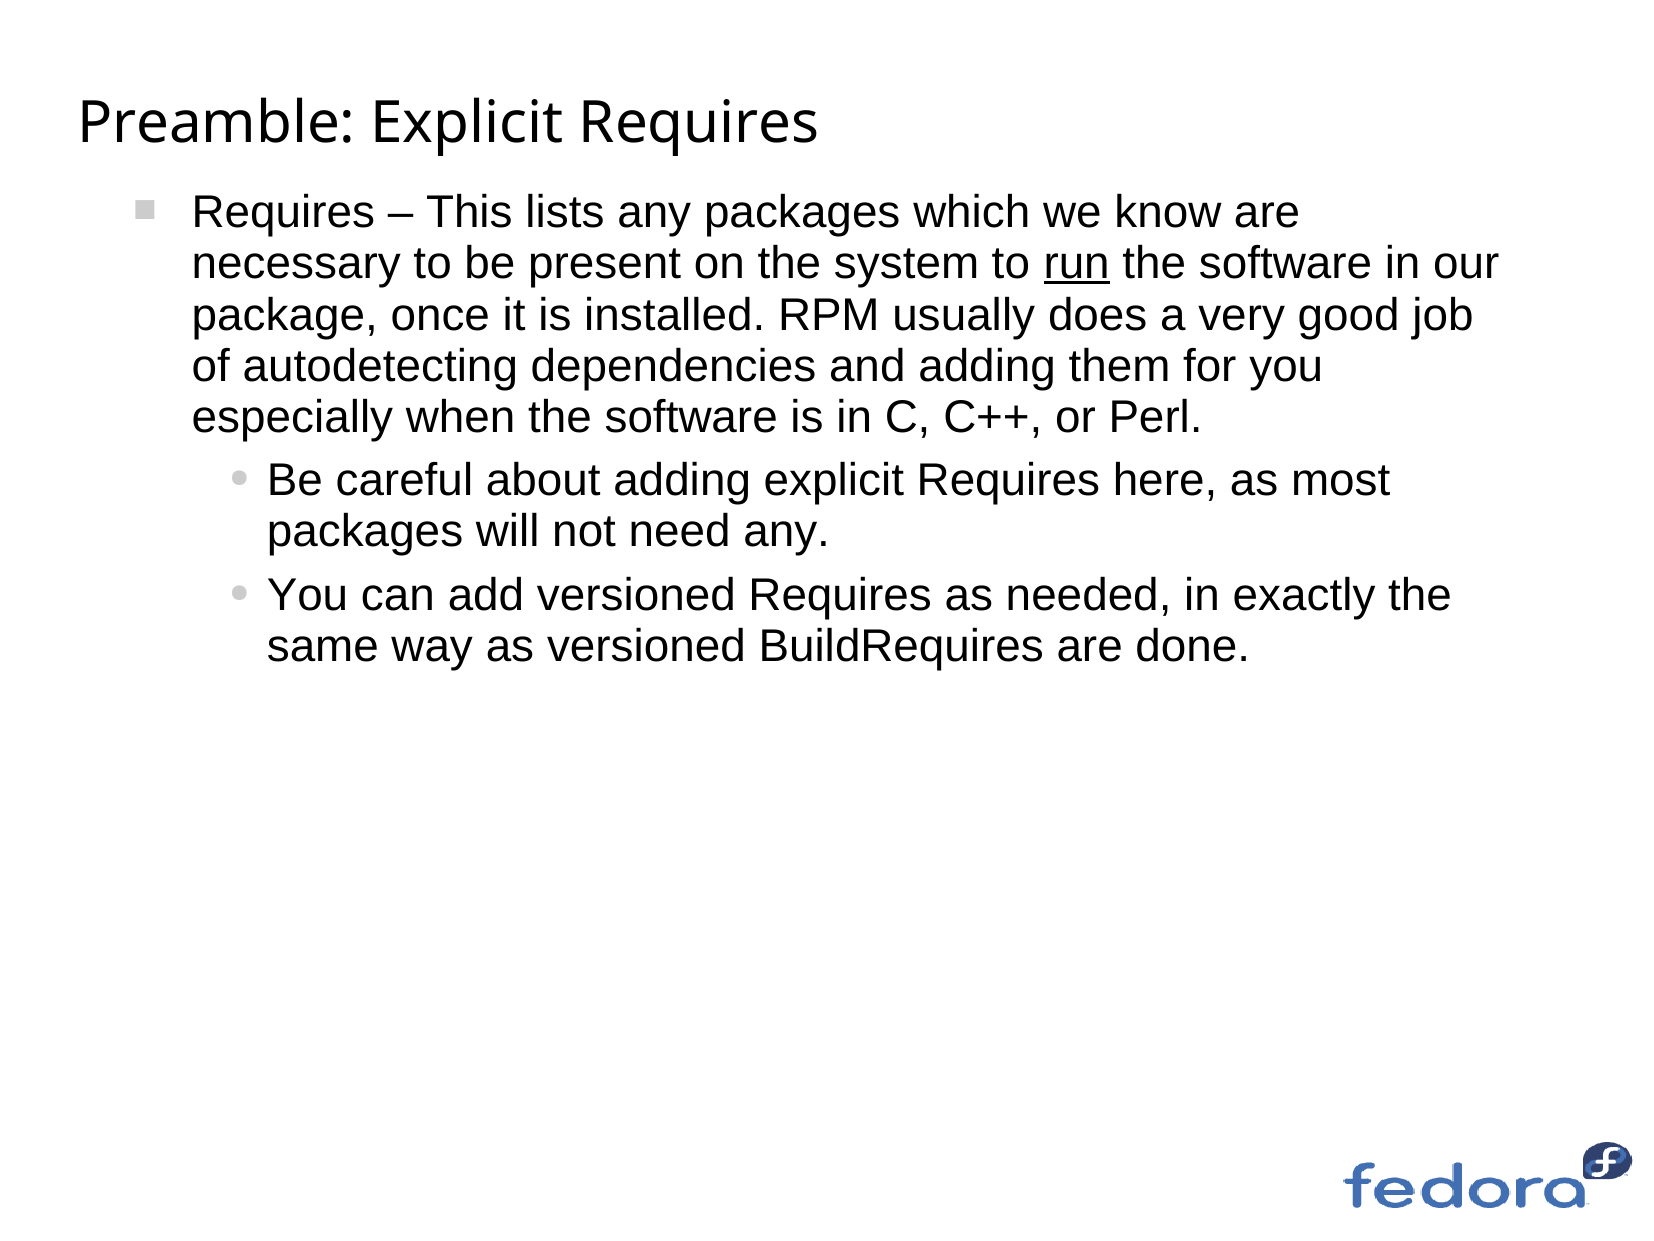

# Preamble: Explicit Requires
Requires – This lists any packages which we know are necessary to be present on the system to run the software in our package, once it is installed. RPM usually does a very good job of autodetecting dependencies and adding them for you especially when the software is in C, C++, or Perl.
Be careful about adding explicit Requires here, as most packages will not need any.
You can add versioned Requires as needed, in exactly the same way as versioned BuildRequires are done.